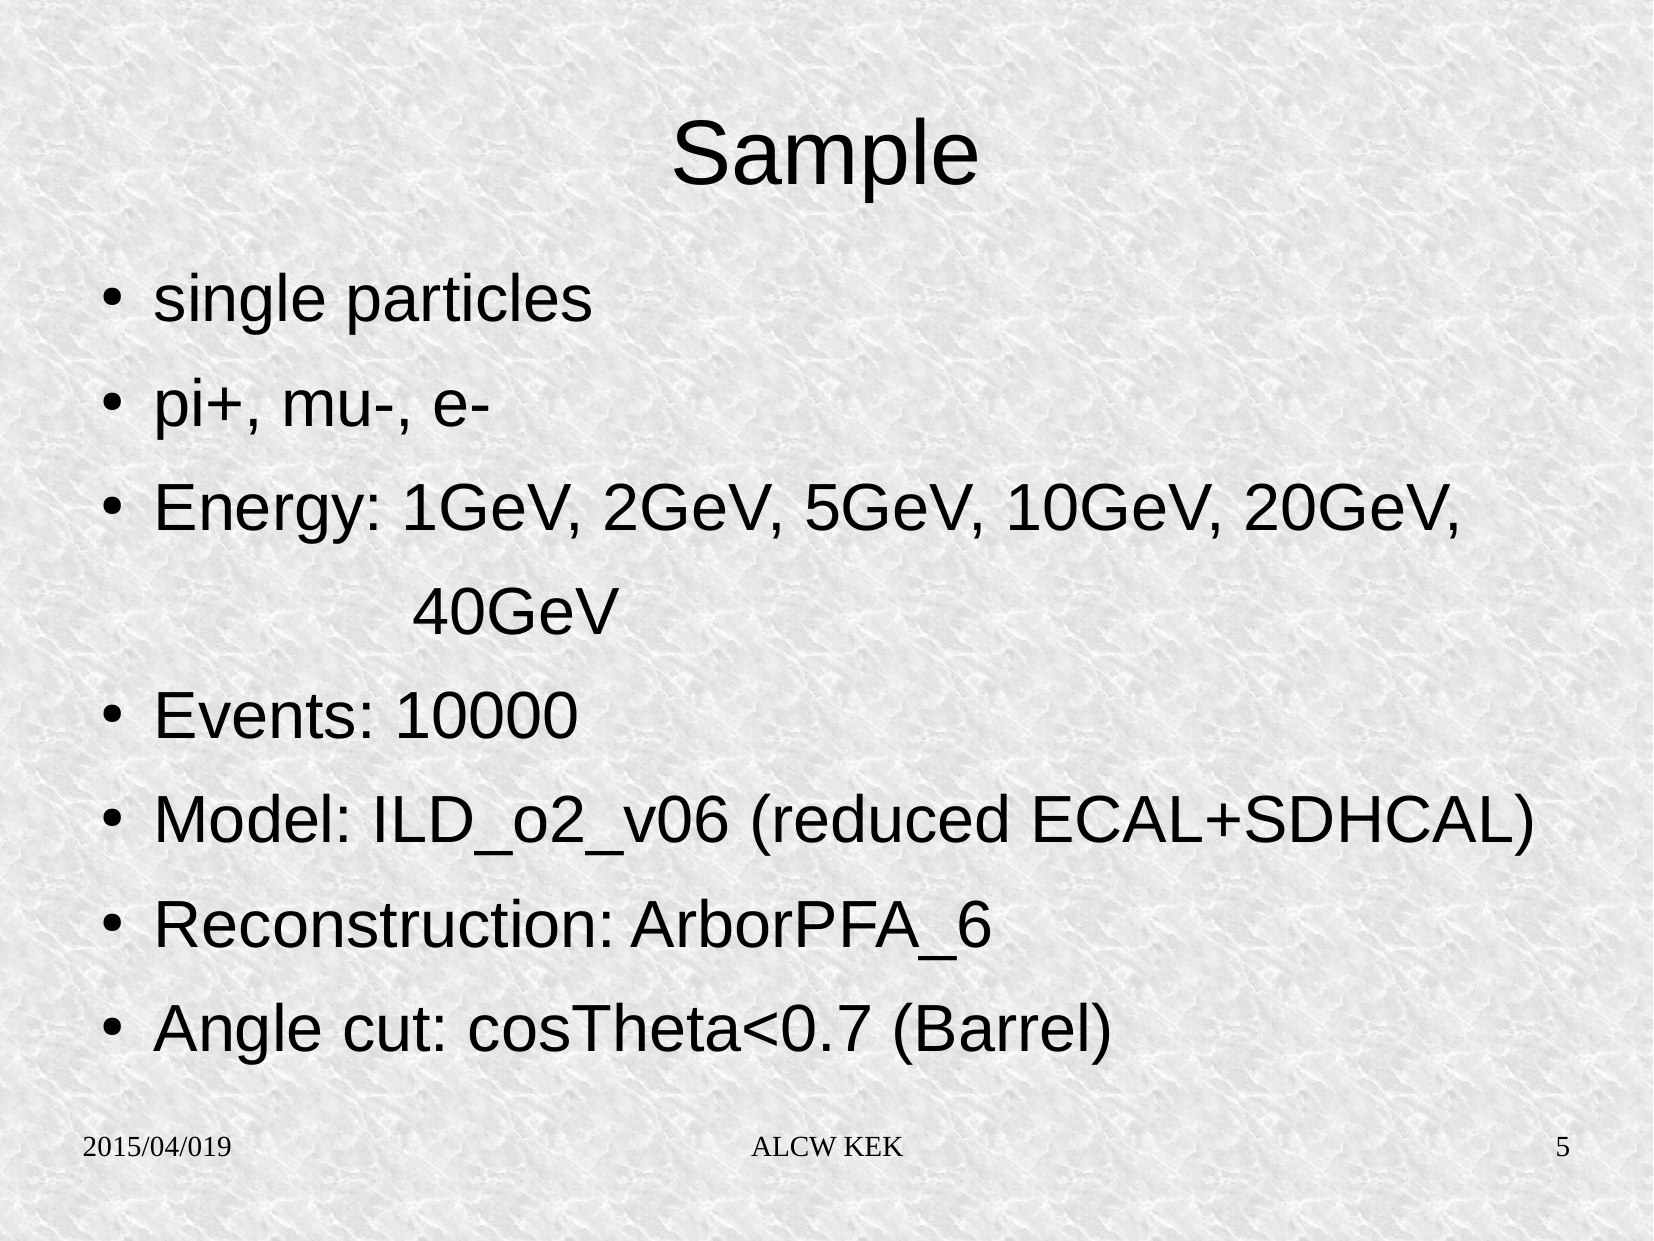

# Sample
single particles
pi+, mu-, e-
Energy: 1GeV, 2GeV, 5GeV, 10GeV, 20GeV,
 40GeV
Events: 10000
Model: ILD_o2_v06 (reduced ECAL+SDHCAL)
Reconstruction: ArborPFA_6
Angle cut: cosTheta<0.7 (Barrel)
2015/04/019
ALCW KEK
5